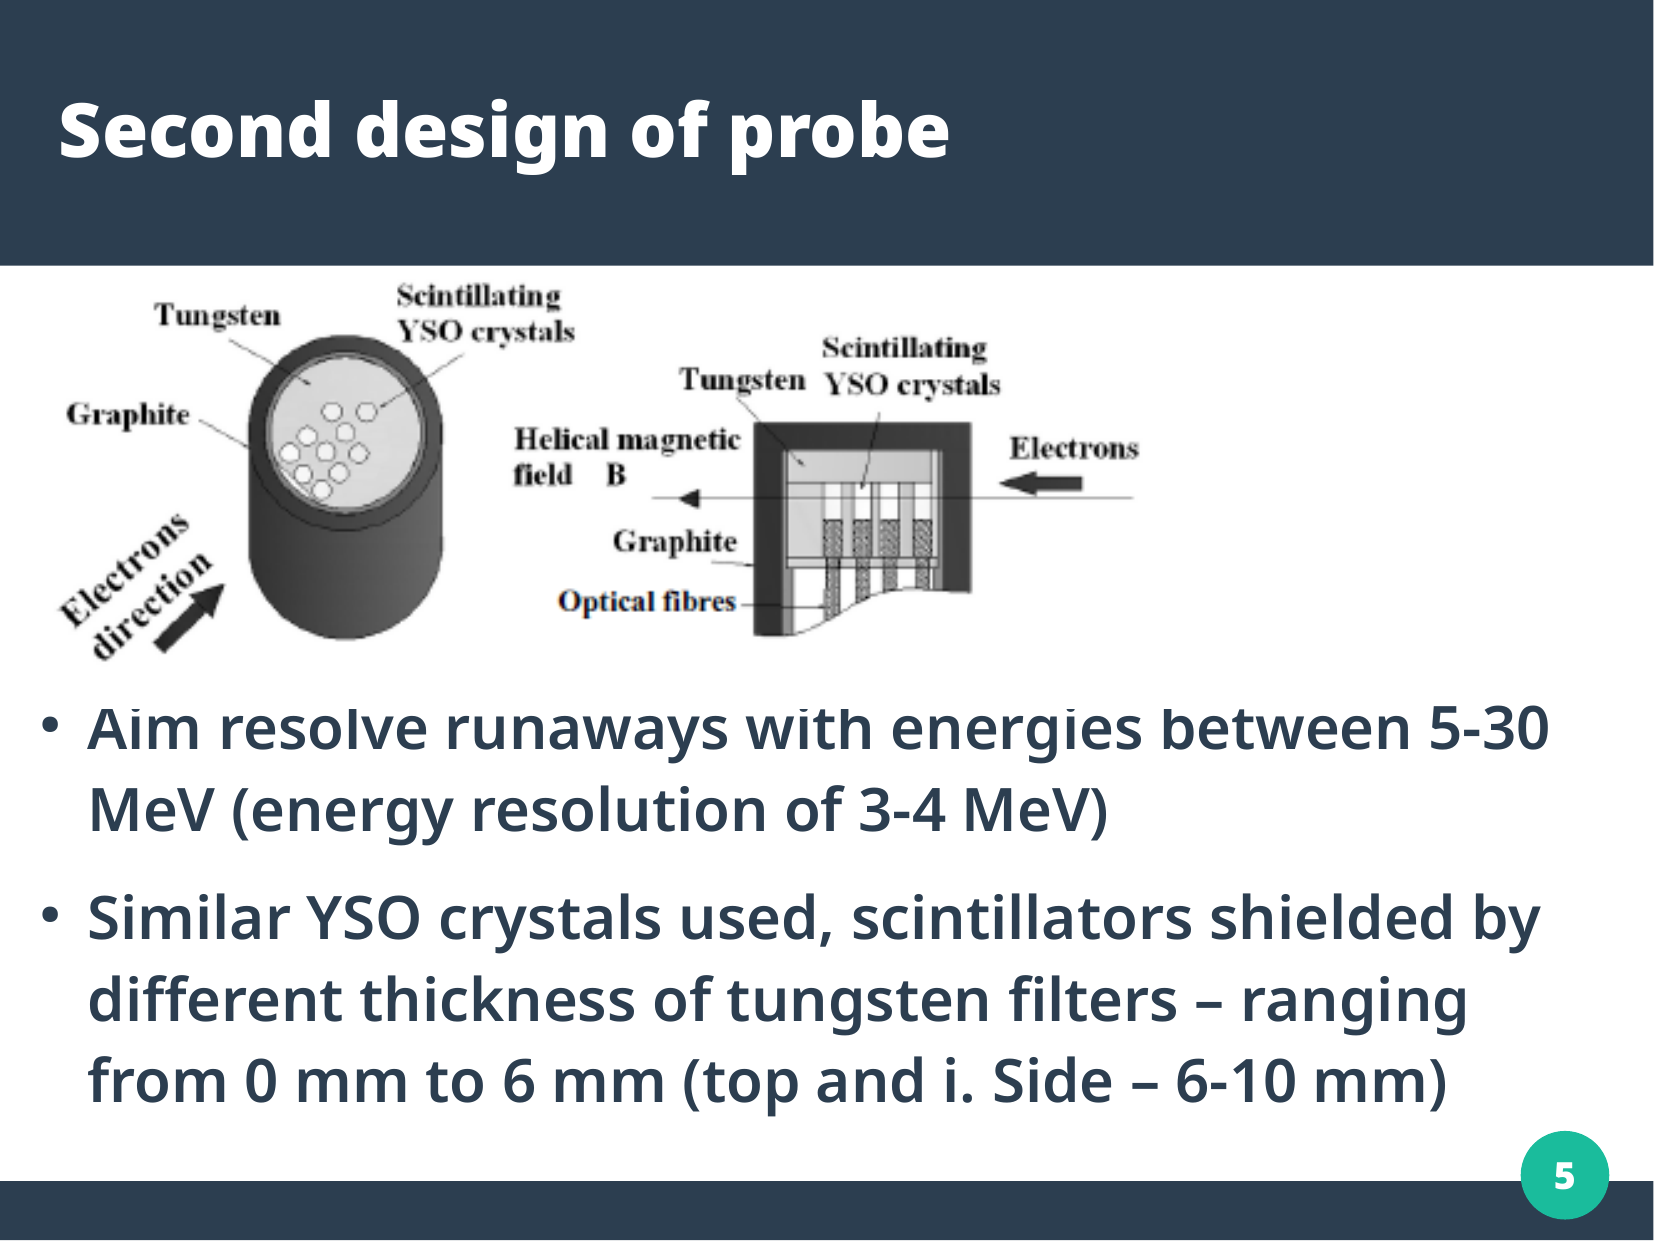

# Second design of probe
Aim resolve runaways with energies between 5-30 MeV (energy resolution of 3-4 MeV)
Similar YSO crystals used, scintillators shielded by different thickness of tungsten filters – ranging from 0 mm to 6 mm (top and i. Side – 6-10 mm)
5